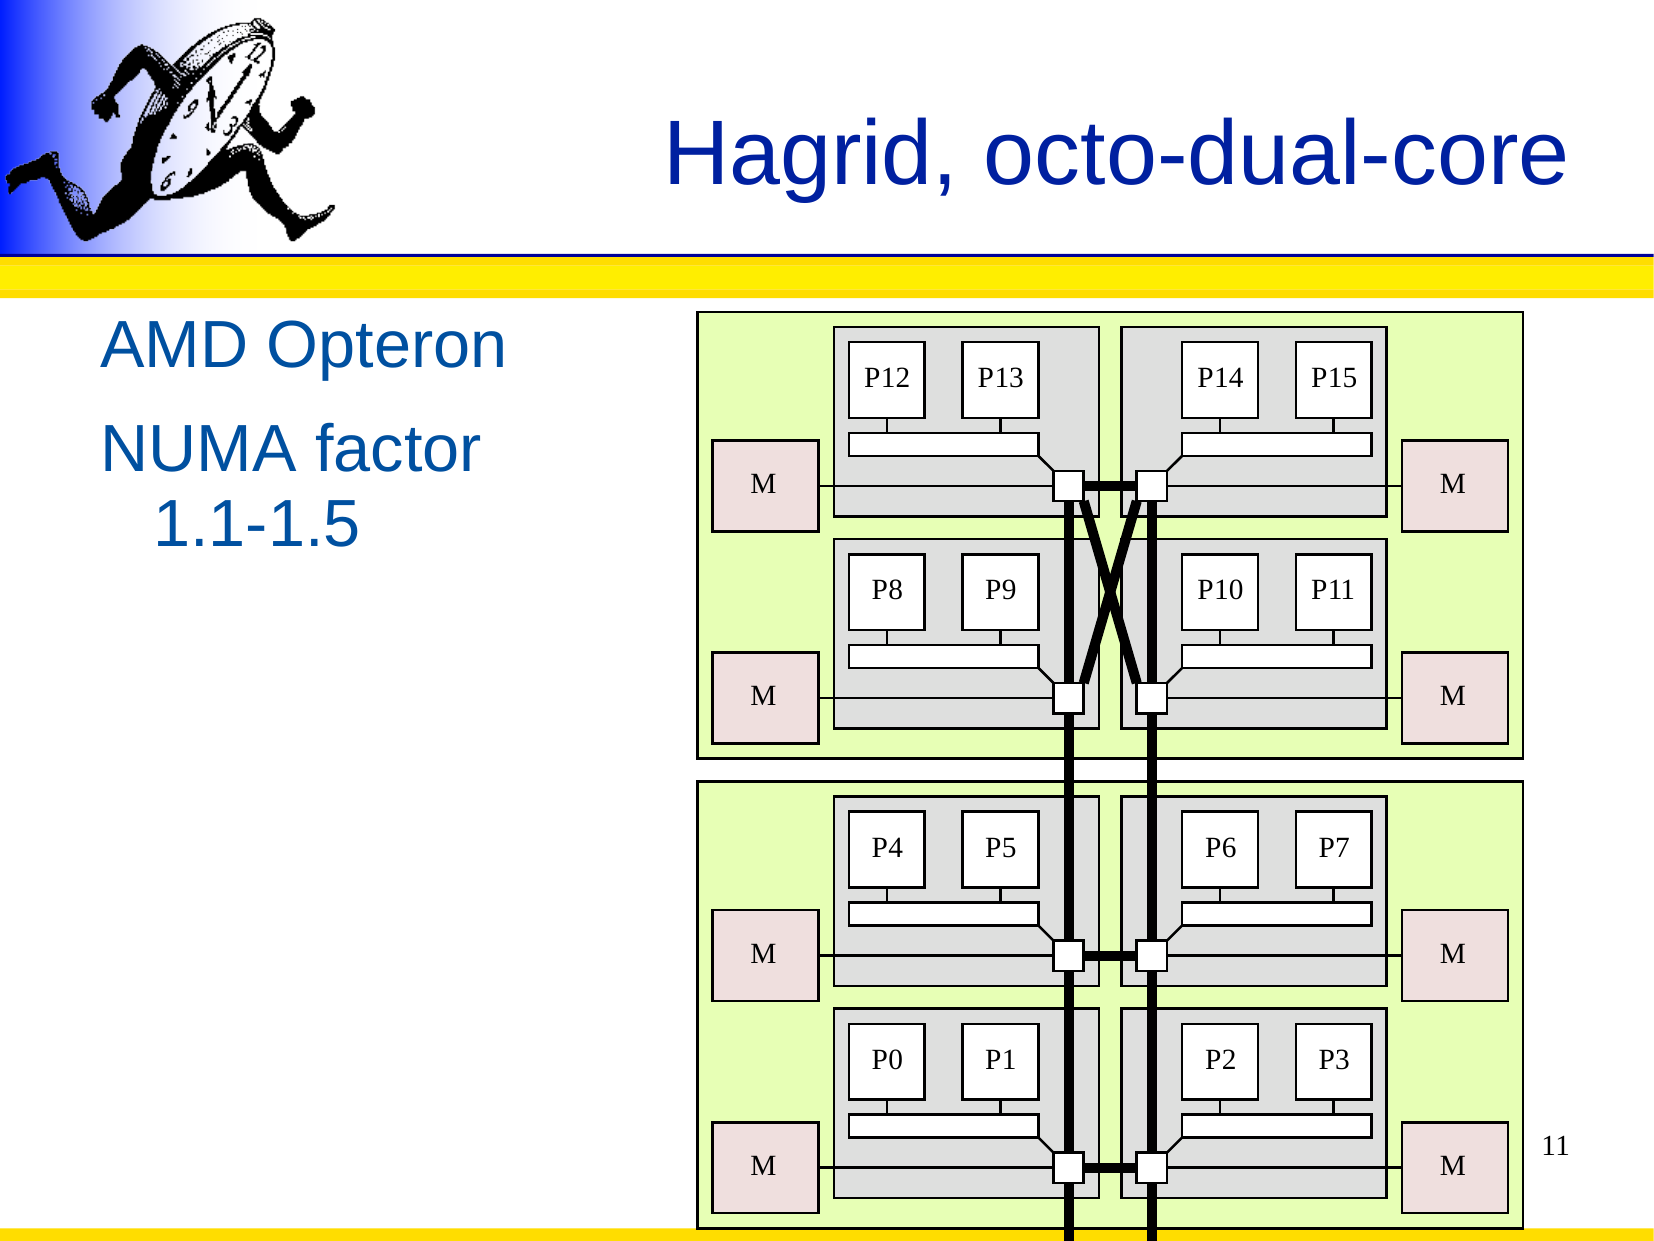

# Hagrid, octo-dual-core
AMD Opteron
NUMA factor 1.1-1.5
11